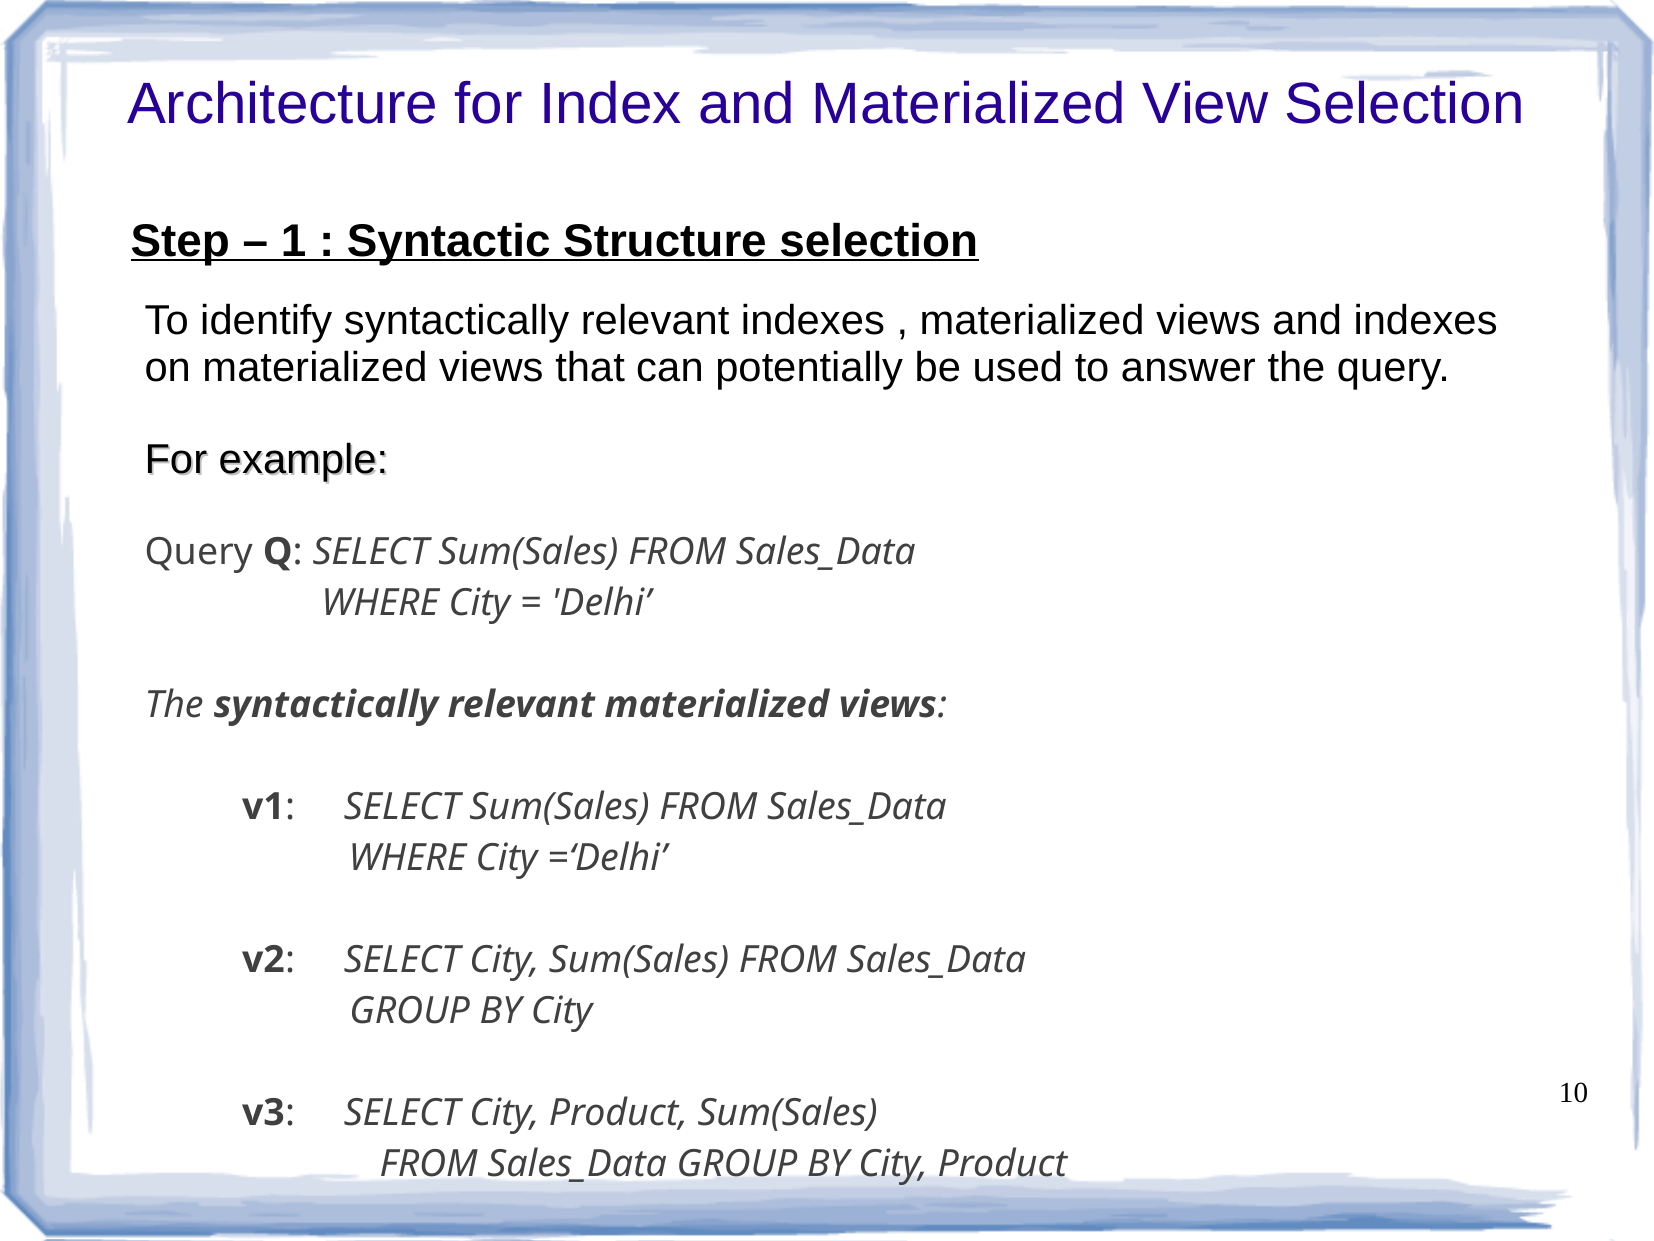

# Architecture for Index and Materialized View Selection
Step – 1 : Syntactic Structure selection
To identify syntactically relevant indexes , materialized views and indexes
on materialized views that can potentially be used to answer the query.
For example:
Query Q: SELECT Sum(Sales) FROM Sales_Data
		 WHERE City = 'Delhi’
The syntactically relevant materialized views:
 v1: SELECT Sum(Sales) FROM Sales_Data
 WHERE City =‘Delhi’
 v2: SELECT City, Sum(Sales) FROM Sales_Data
 GROUP BY City
 v3: SELECT City, Product, Sum(Sales)
		 FROM Sales_Data GROUP BY City, Product
10